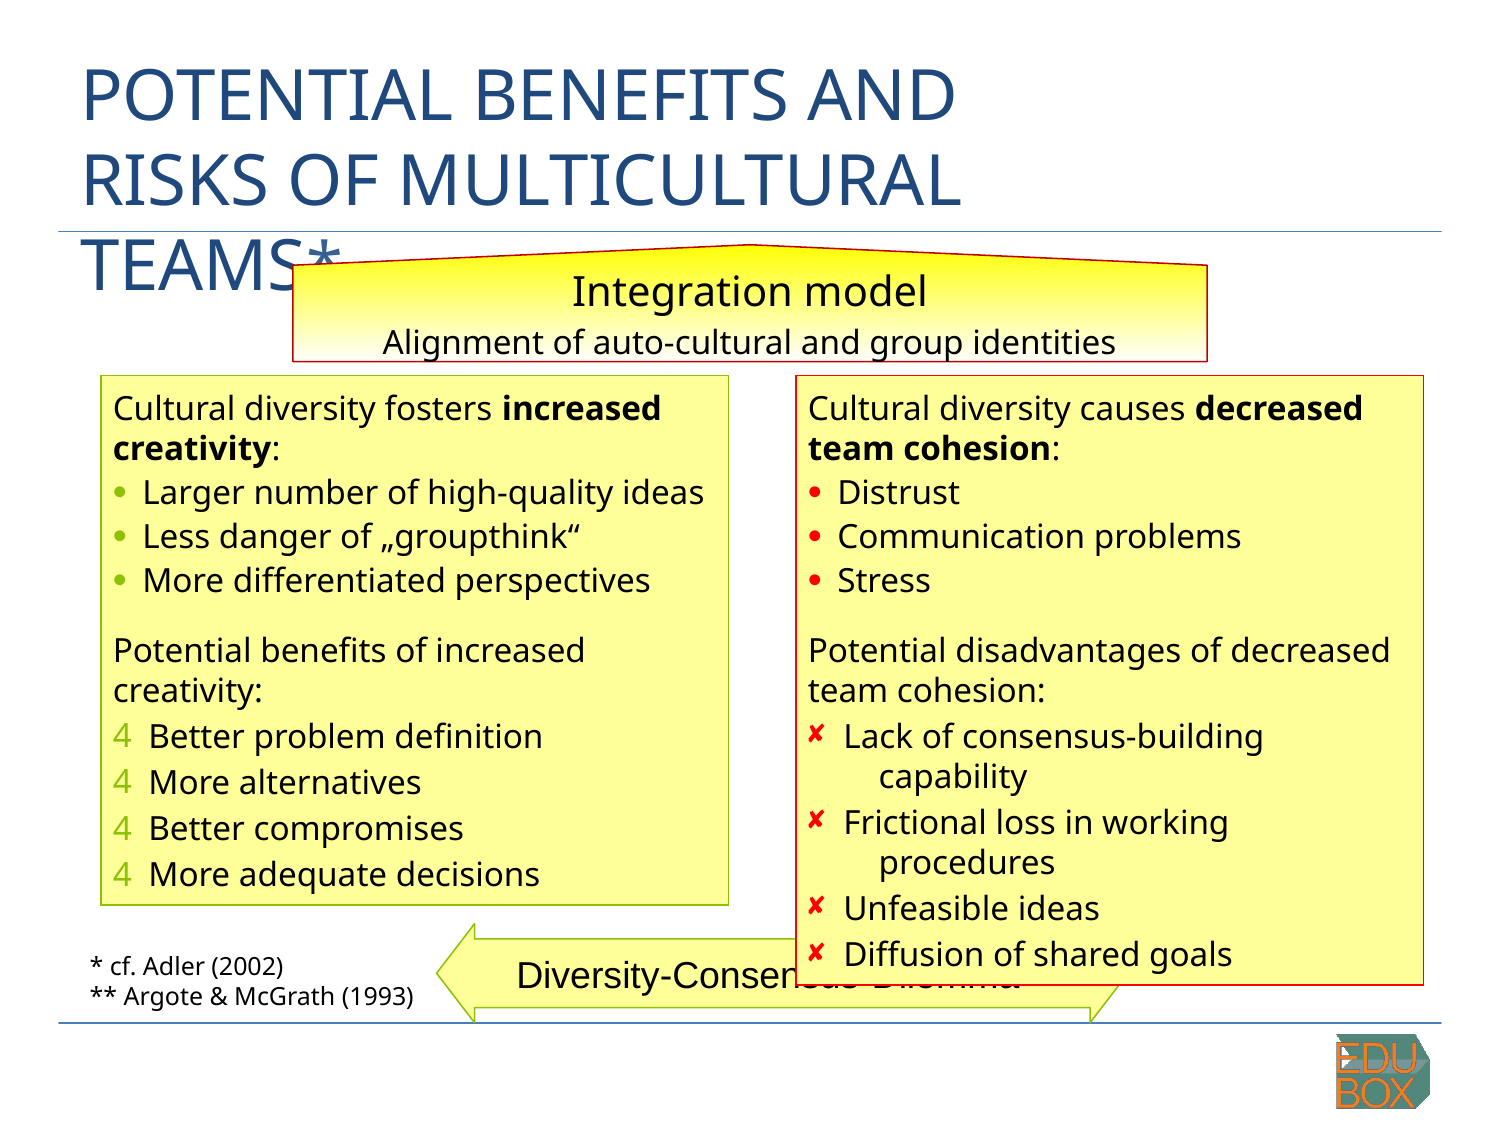

# POTENTIAL BENEFITS AND RISKS OF MULTICULTURAL TEAMS*
Integration model
Alignment of auto-cultural and group identities
cf. Adler (2002)
Cultural diversity fosters increased creativity:
Larger number of high-quality ideas
Less danger of „groupthink“
More differentiated perspectives
Potential benefits of increased
creativity:
Better problem definition
More alternatives
Better compromises
More adequate decisions
Cultural diversity causes decreased team cohesion:
Distrust
Communication problems
Stress
Potential disadvantages of decreased team cohesion:
Lack of consensus-building capability
Frictional loss in working procedures
Unfeasible ideas
Diffusion of shared goals
Diversity-Consensus-Dilemma**
* cf. Adler (2002)
** Argote & McGrath (1993)